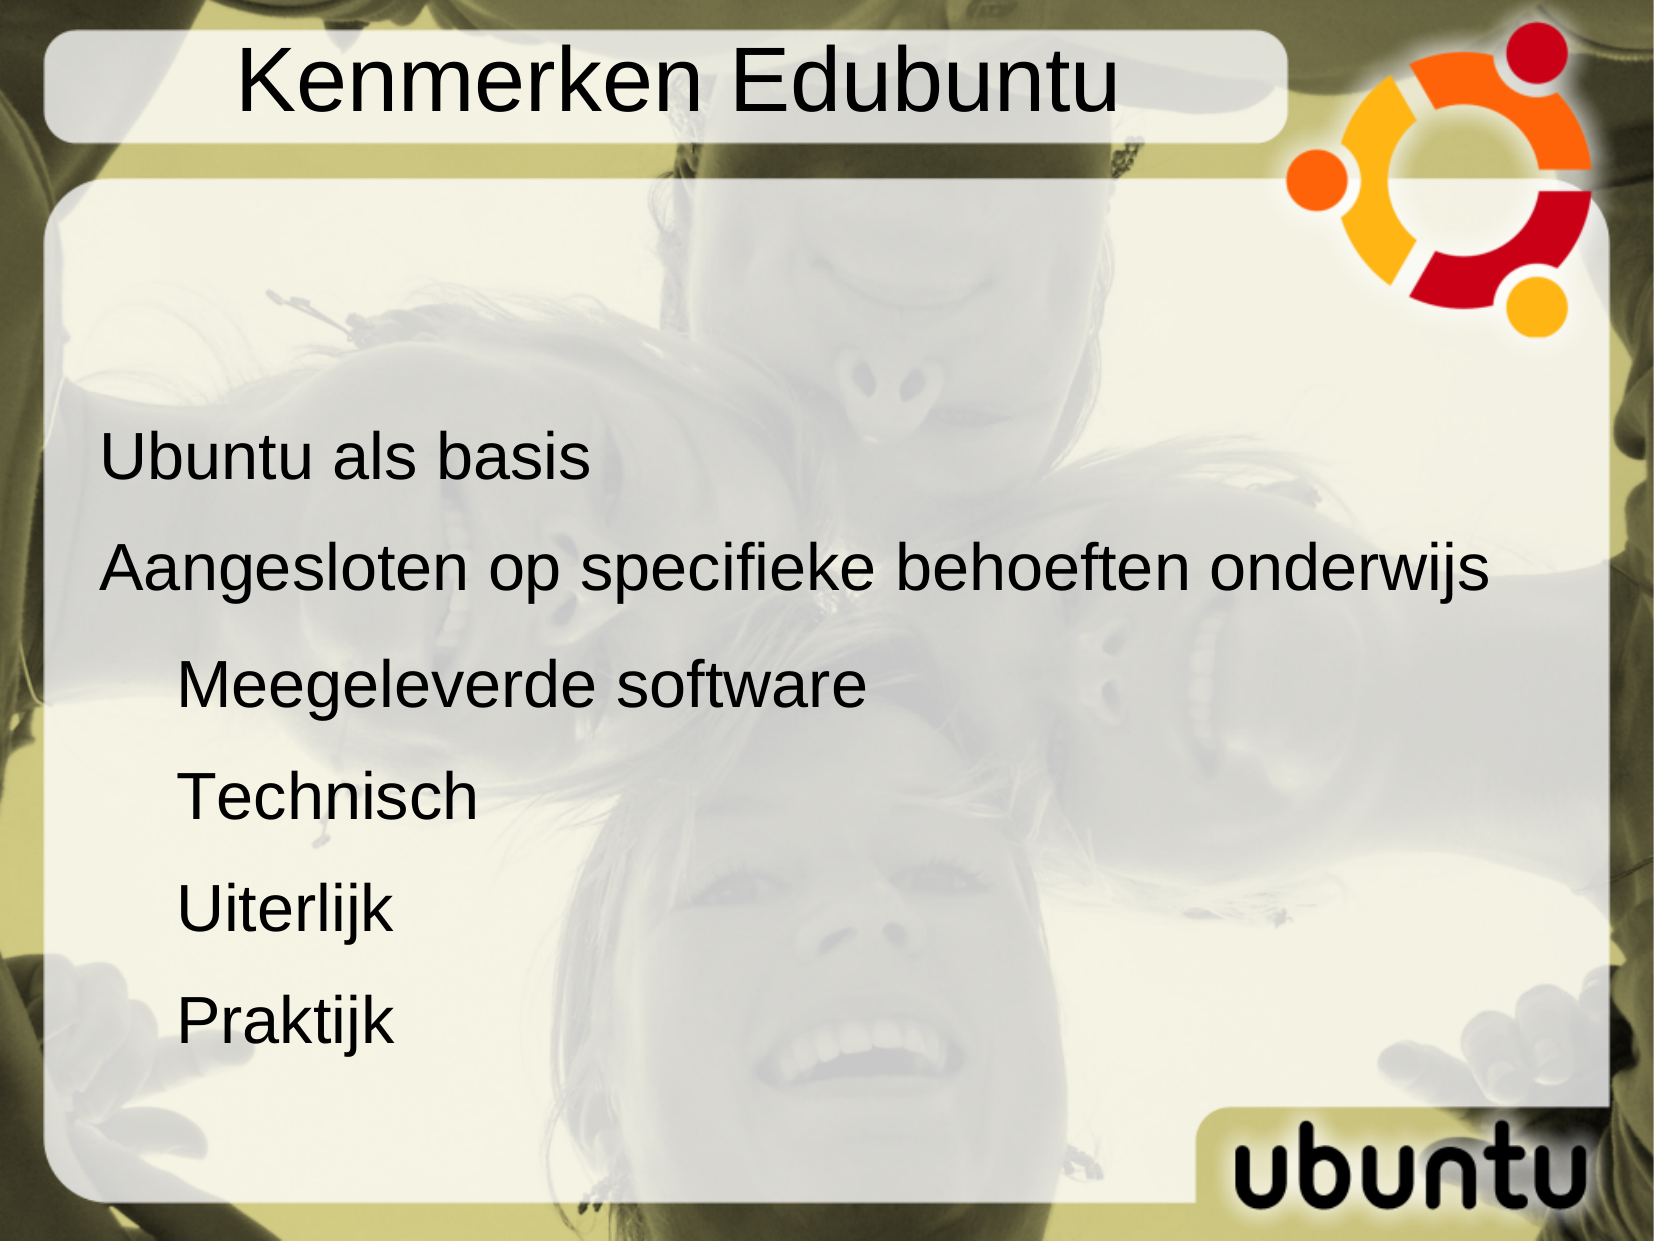

# Kenmerken Edubuntu
Ubuntu als basis
Aangesloten op specifieke behoeften onderwijs
Meegeleverde software
Technisch
Uiterlijk
Praktijk